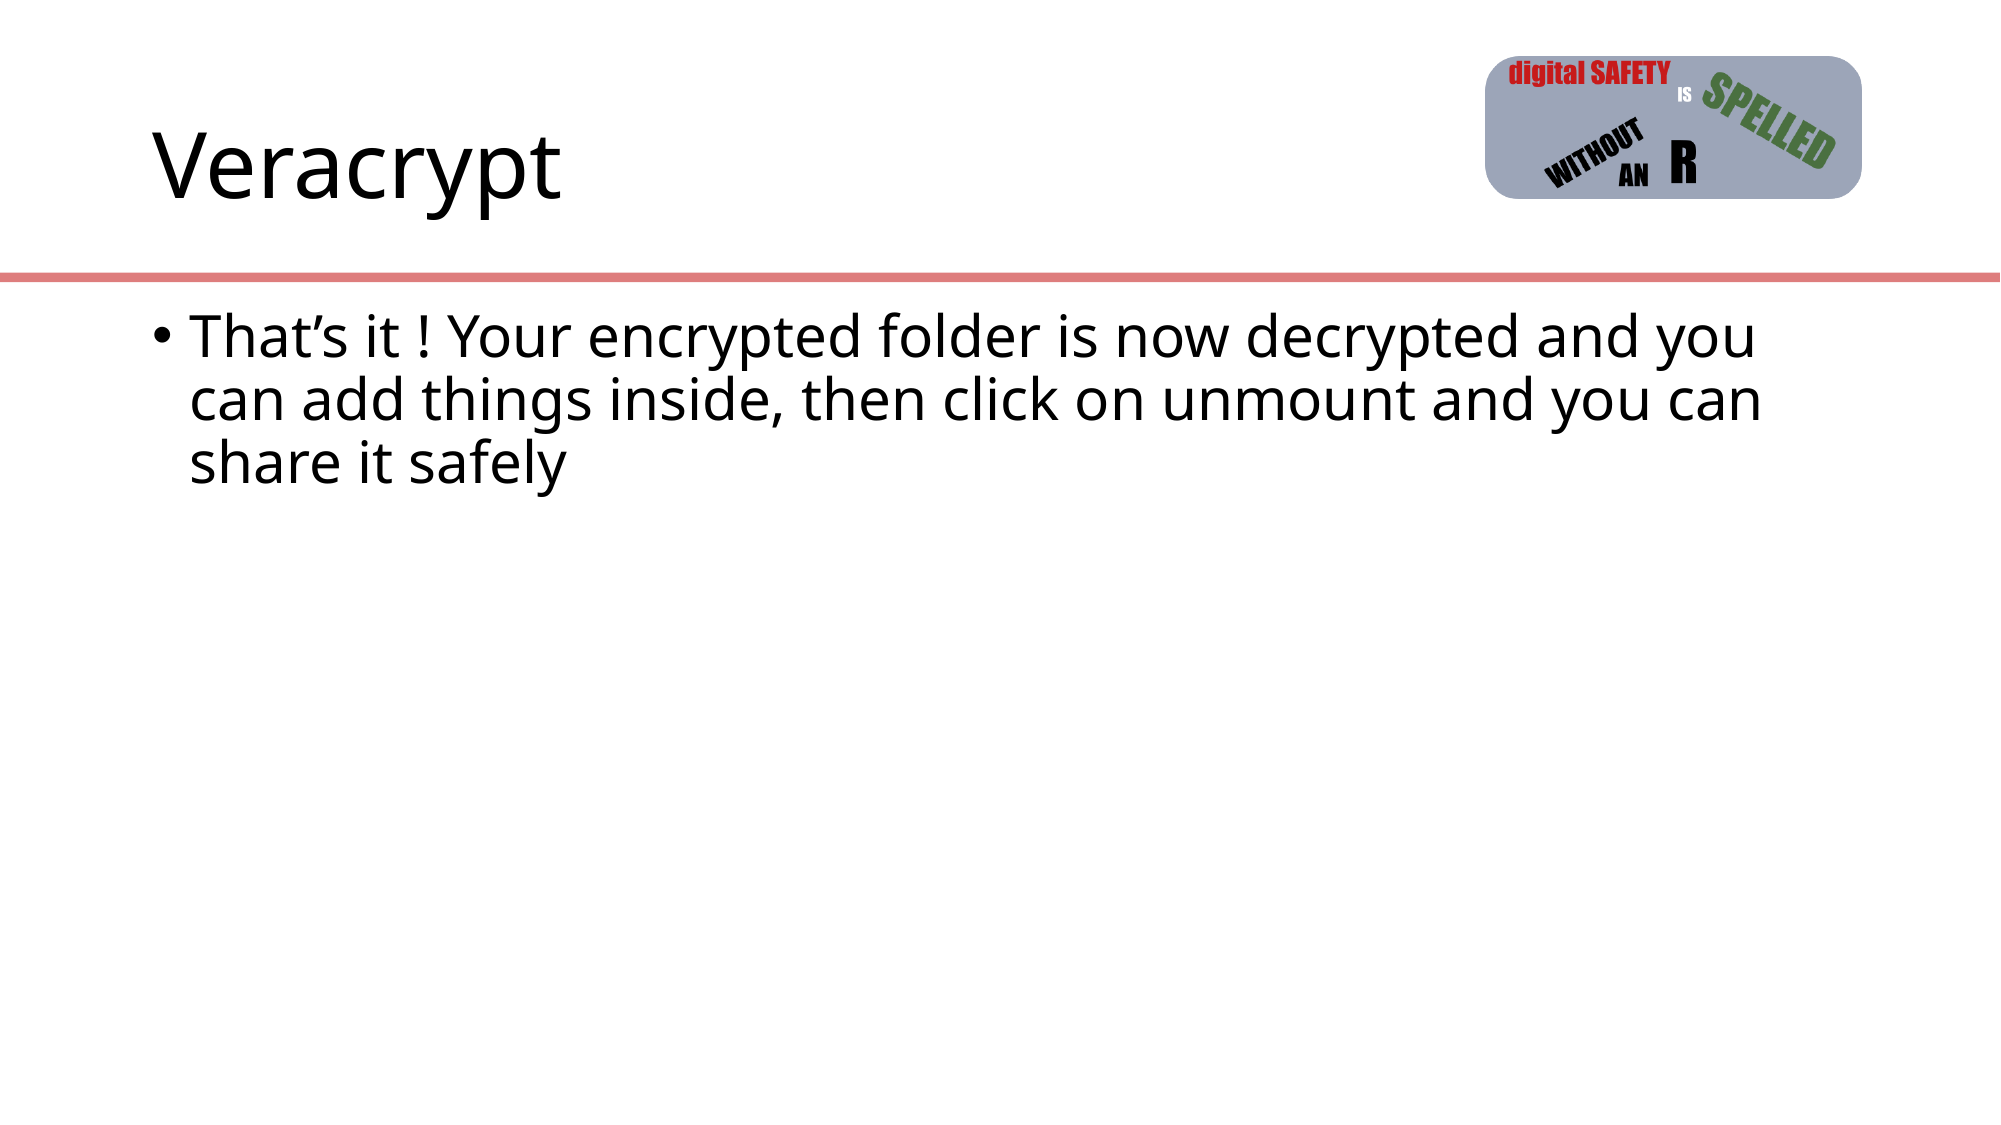

# Veracrypt
That’s it ! Your encrypted folder is now decrypted and you can add things inside, then click on unmount and you can share it safely